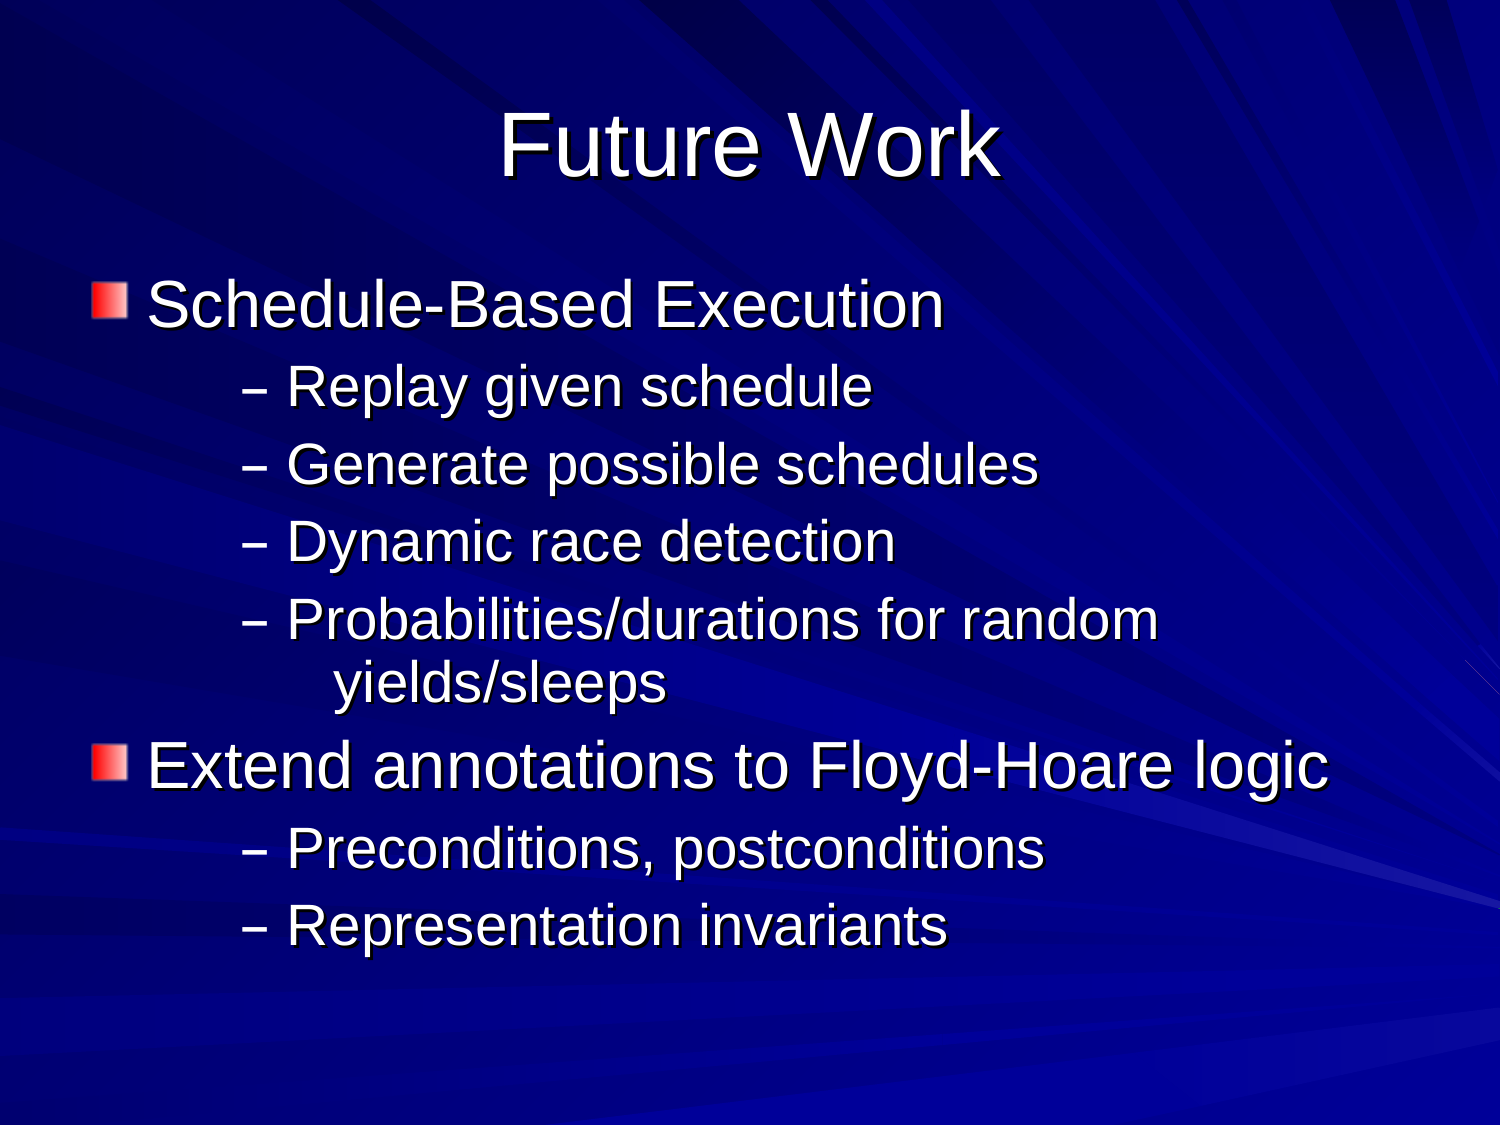

# Future Work
Schedule-Based Execution
Replay given schedule
Generate possible schedules
Dynamic race detection
Probabilities/durations for random yields/sleeps
Extend annotations to Floyd-Hoare logic
Preconditions, postconditions
Representation invariants